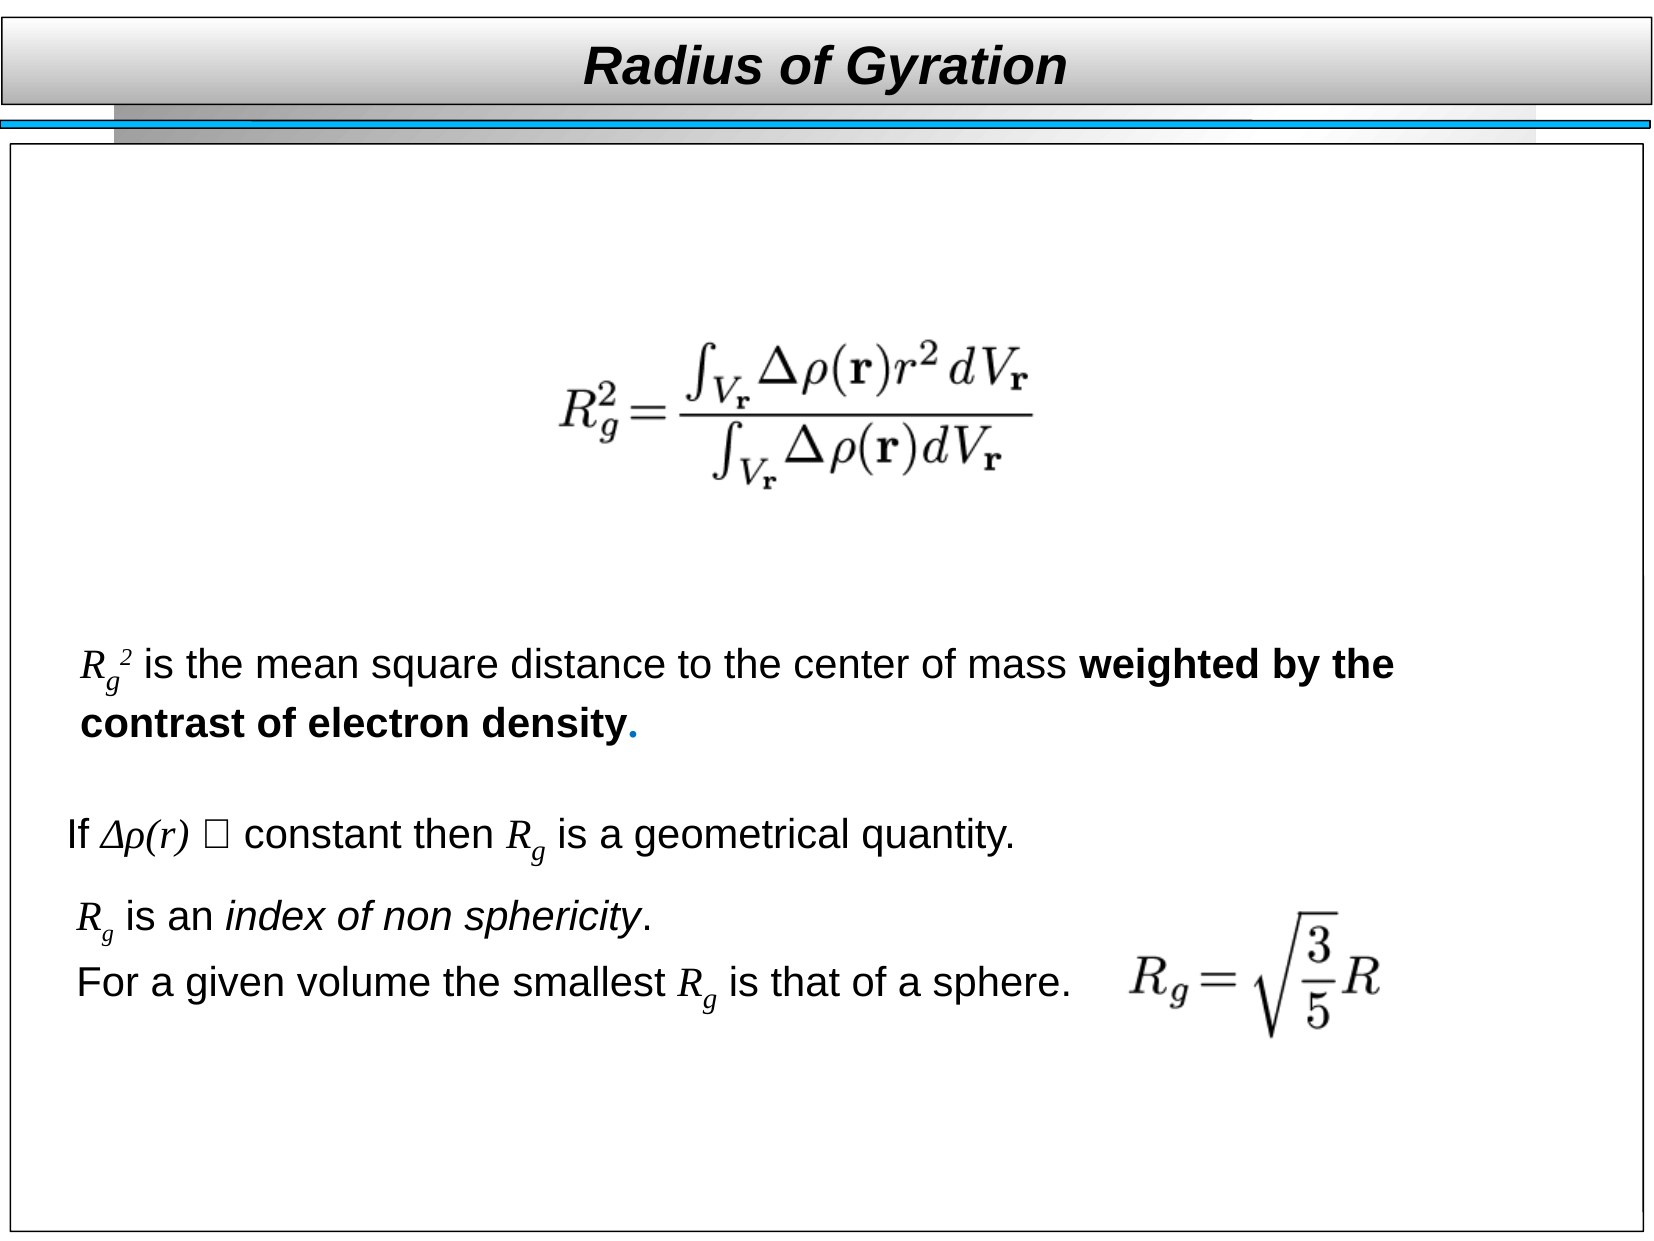

Radius of Gyration
Rg2 is the mean square distance to the center of mass weighted by the contrast of electron density.
If Δρ(r)  constant then Rg is a geometrical quantity.
Rg is an index of non sphericity.
For a given volume the smallest Rg is that of a sphere.